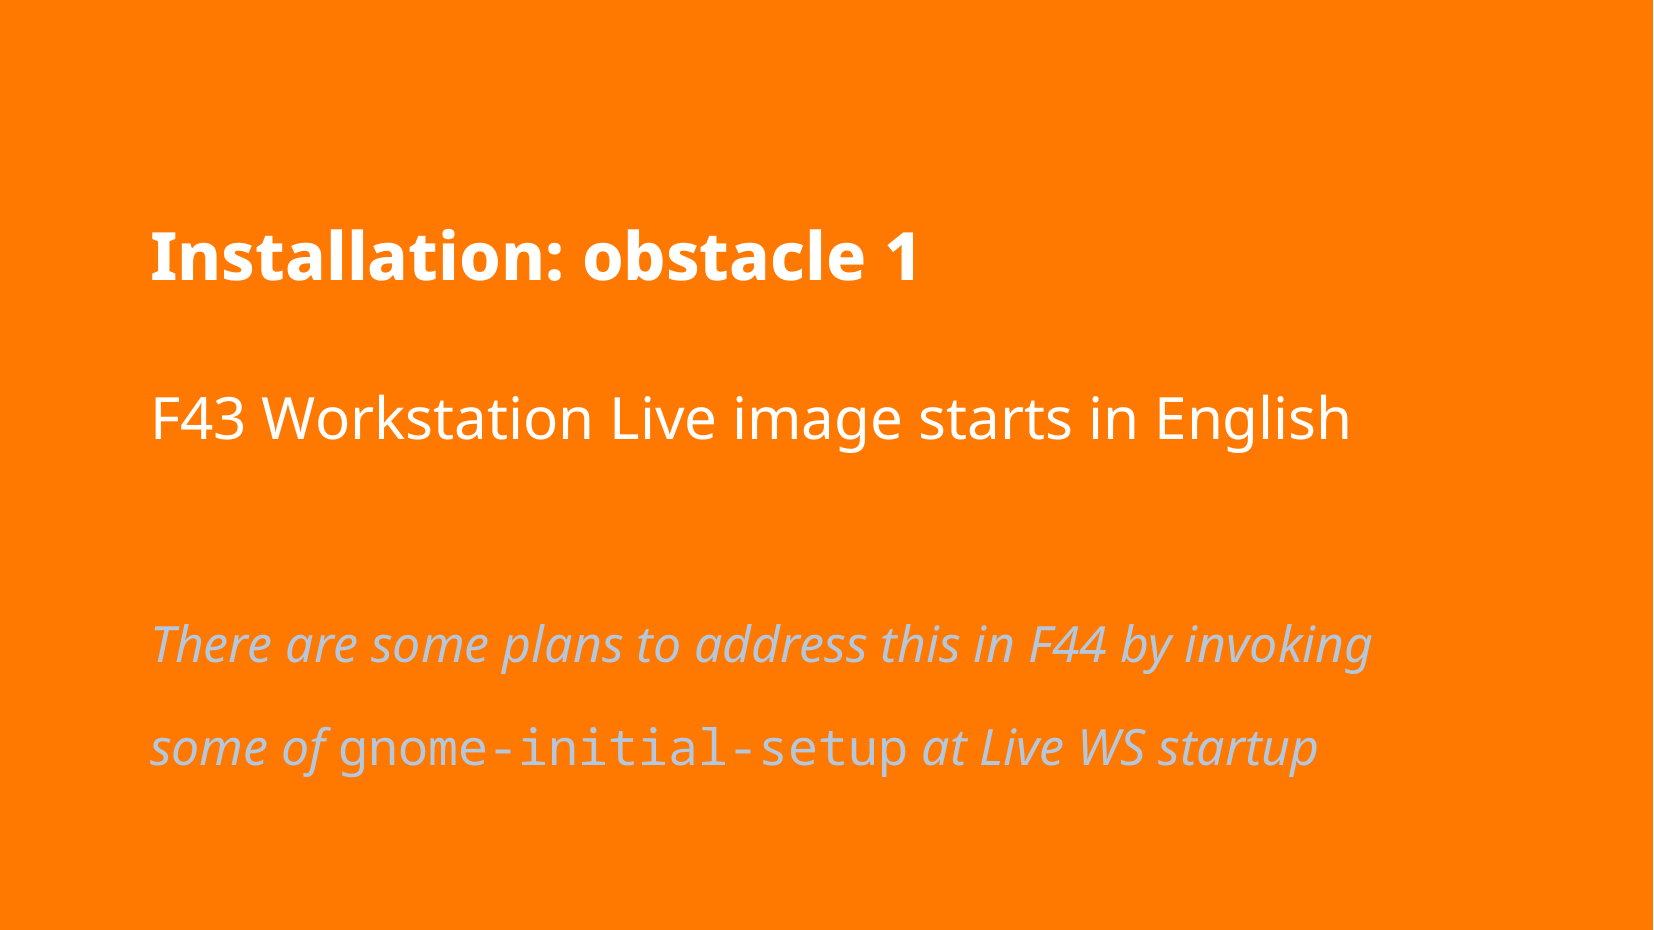

# Installation: obstacle 1
F43 Workstation Live image starts in English
There are some plans to address this in F44 by invoking some of gnome-initial-setup at Live WS startup